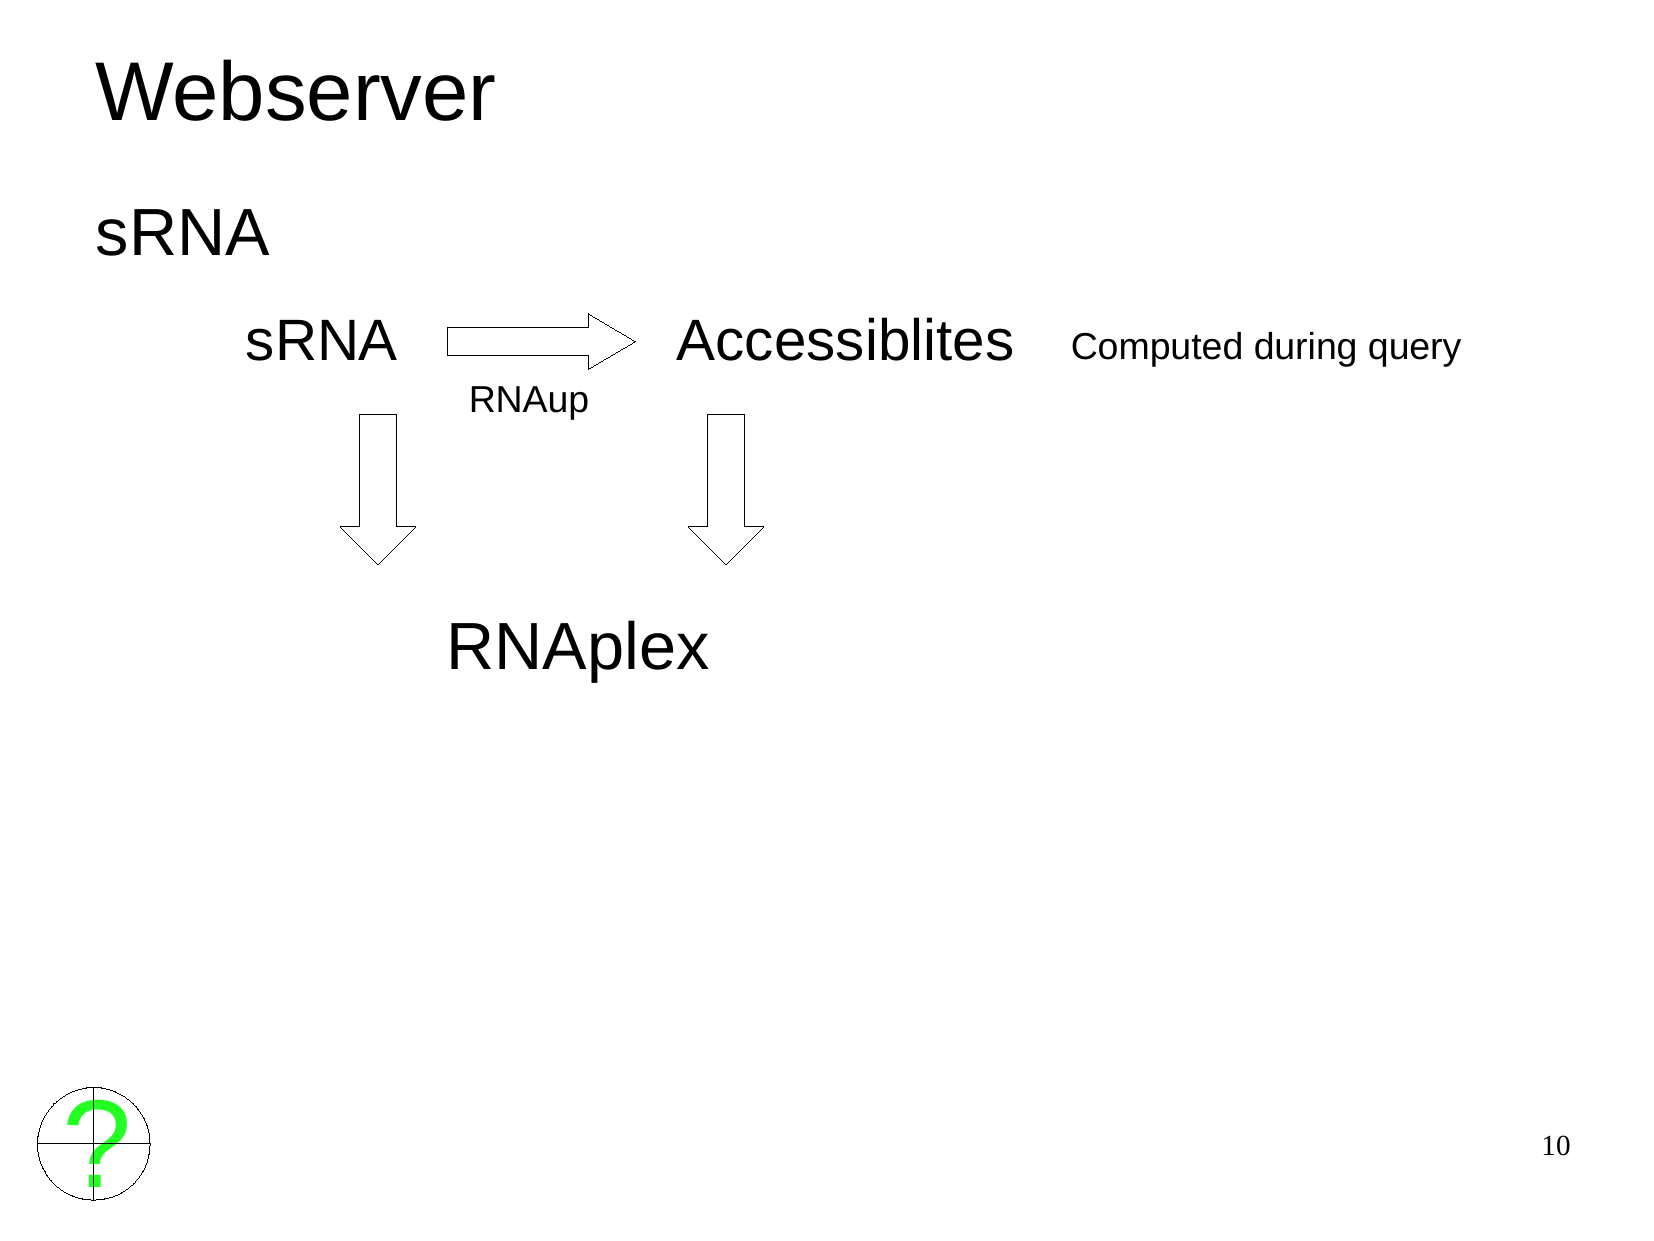

Webserver
sRNA
sRNA
Accessiblites
Computed during query
RNAup
RNAplex
?
10